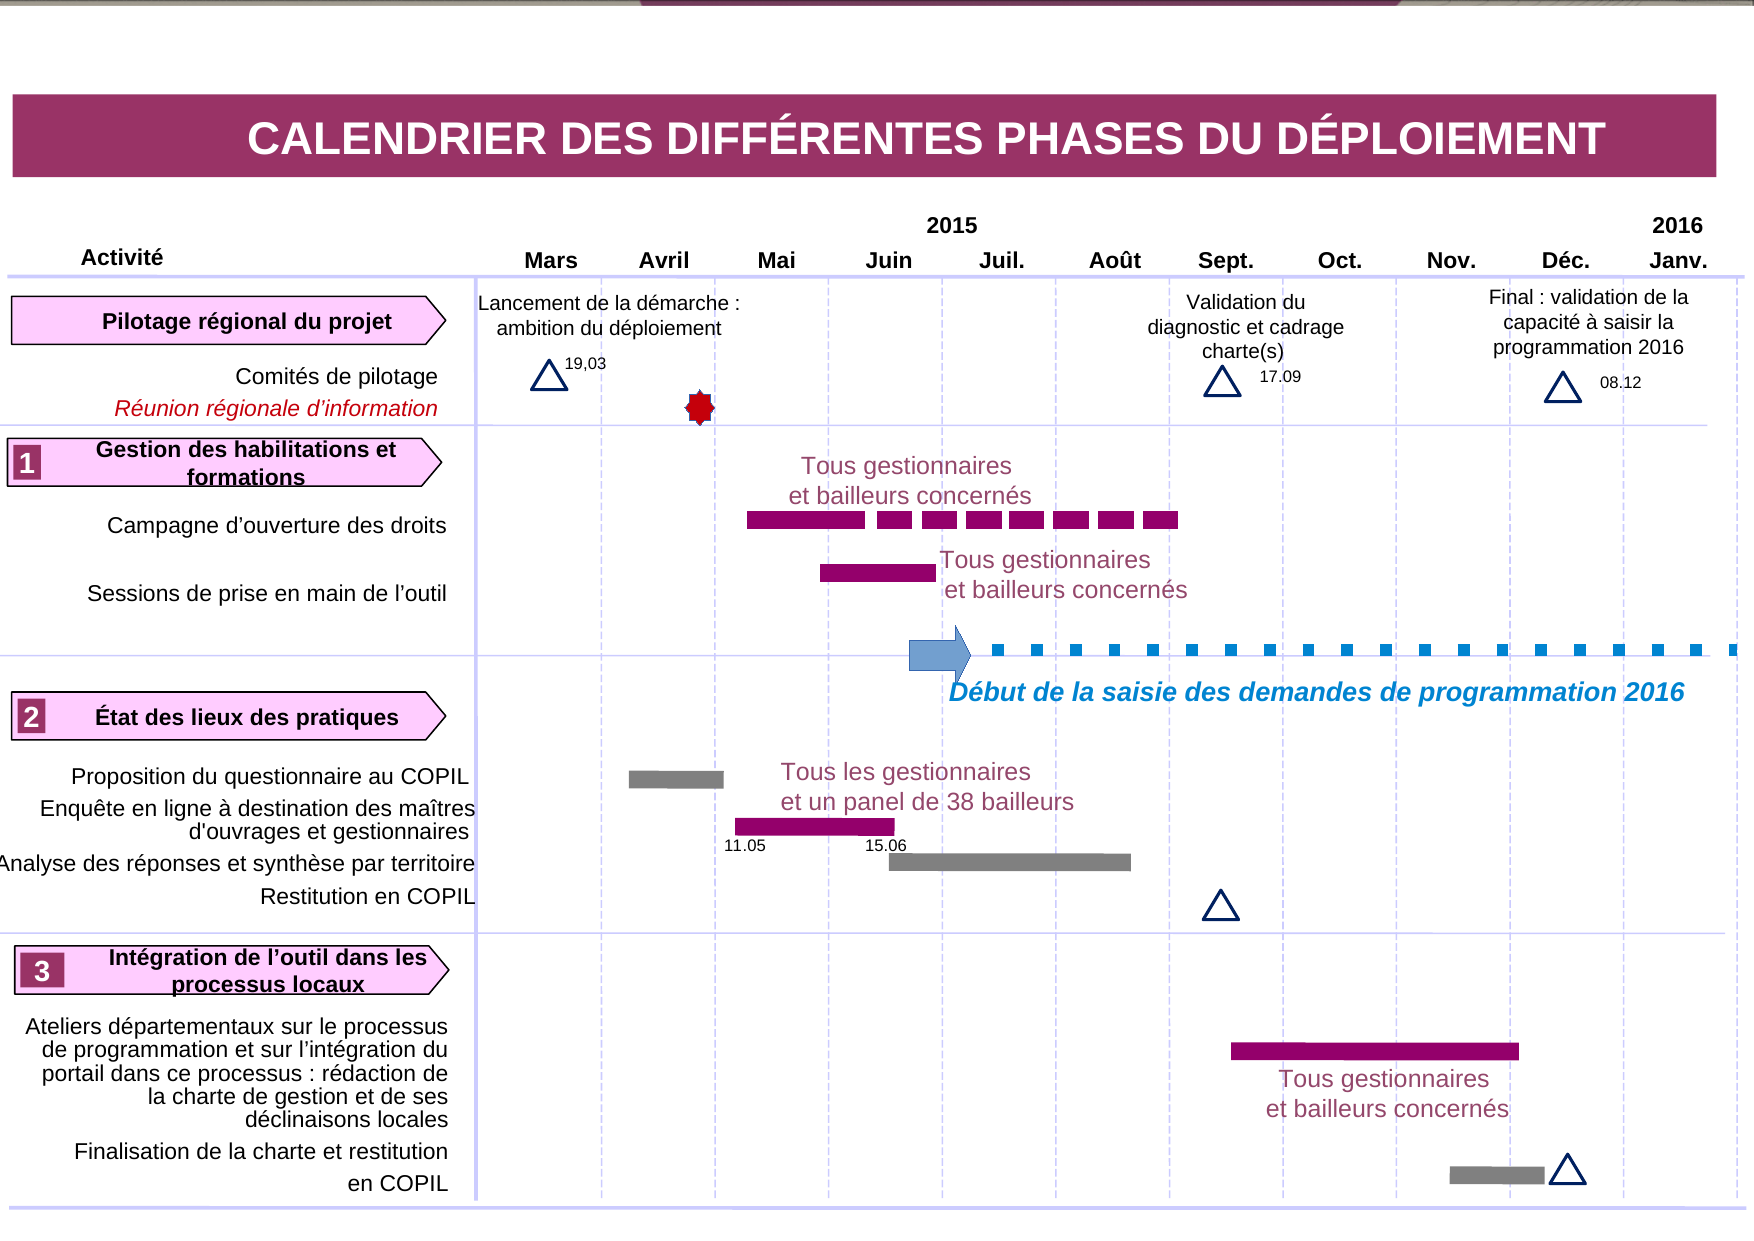

CALENDRIER DES DIFFÉRENTES PHASES DU DÉPLOIEMENT
2015
2016
Mars
Avril
Mai
Juin
Juil.
Août
Sept.
Oct.
Nov.
Déc.
Janv.
Activité
Final : validation de la capacité à saisir la programmation 2016
Validation du diagnostic et cadrage charte(s)
Lancement de la démarche : ambition du déploiement
Pilotage régional du projet
19,03
Comités de pilotage
Réunion régionale d’information
17.09
08.12
Gestion des habilitations et formations
1
Tous gestionnaires
 et bailleurs concernés
Campagne d’ouverture des droits
Sessions de prise en main de l’outil
Tous gestionnaires
 et bailleurs concernés
Début de la saisie des demandes de programmation 2016
État des lieux des pratiques
2
Tous les gestionnaires
et un panel de 38 bailleurs
Proposition du questionnaire au COPIL
Enquête en ligne à destination des maîtres d'ouvrages et gestionnaires
Analyse des réponses et synthèse par territoire
Restitution en COPIL
11.05
15.06
Intégration de l’outil dans les processus locaux
3
Ateliers départementaux sur le processus de programmation et sur l’intégration du portail dans ce processus : rédaction de la charte de gestion et de ses déclinaisons locales
Finalisation de la charte et restitution
en COPIL
Tous gestionnaires
et bailleurs concernés